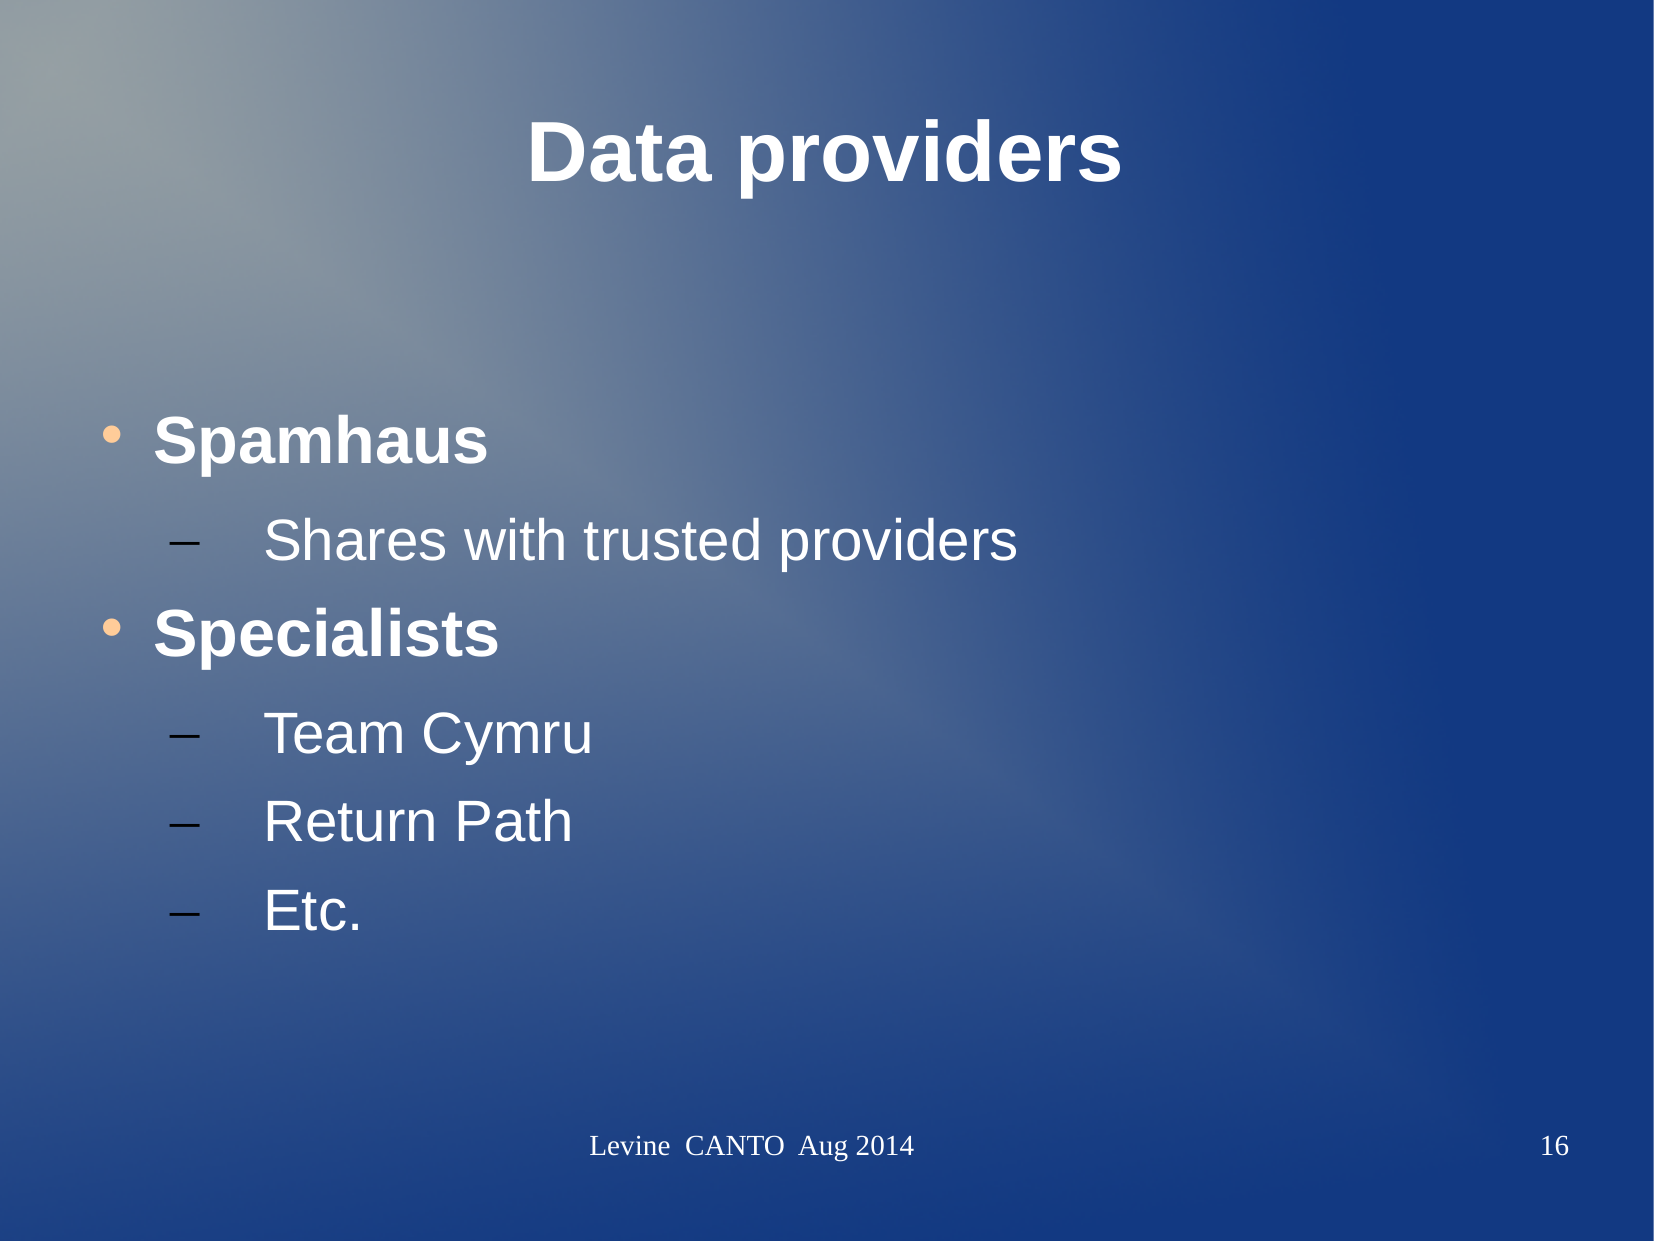

Data providers
# Spamhaus
Shares with trusted providers
Specialists
Team Cymru
Return Path
Etc.
Levine CANTO Aug 2014
16